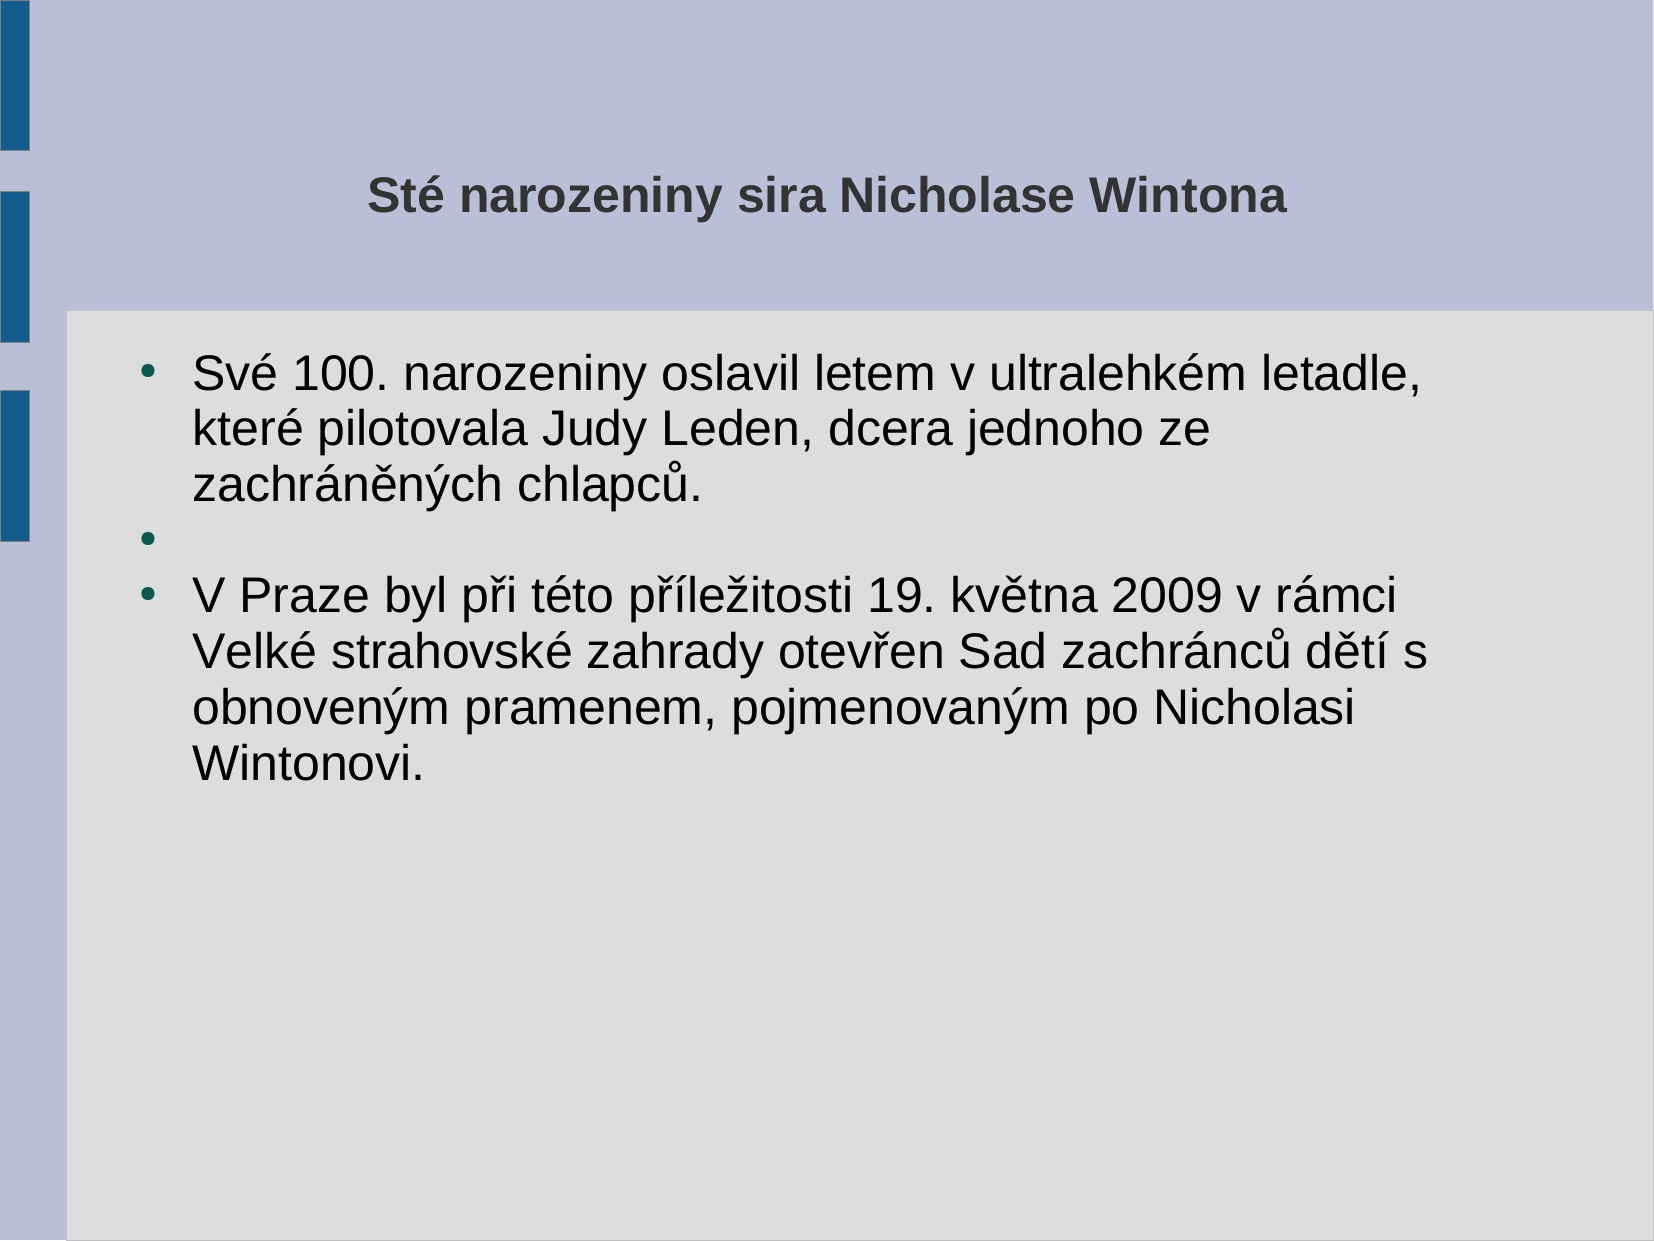

# Sté narozeniny sira Nicholase Wintona
Své 100. narozeniny oslavil letem v ultralehkém letadle, které pilotovala Judy Leden, dcera jednoho ze zachráněných chlapců.
V Praze byl při této příležitosti 19. května 2009 v rámci Velké strahovské zahrady otevřen Sad zachránců dětí s obnoveným pramenem, pojmenovaným po Nicholasi Wintonovi.